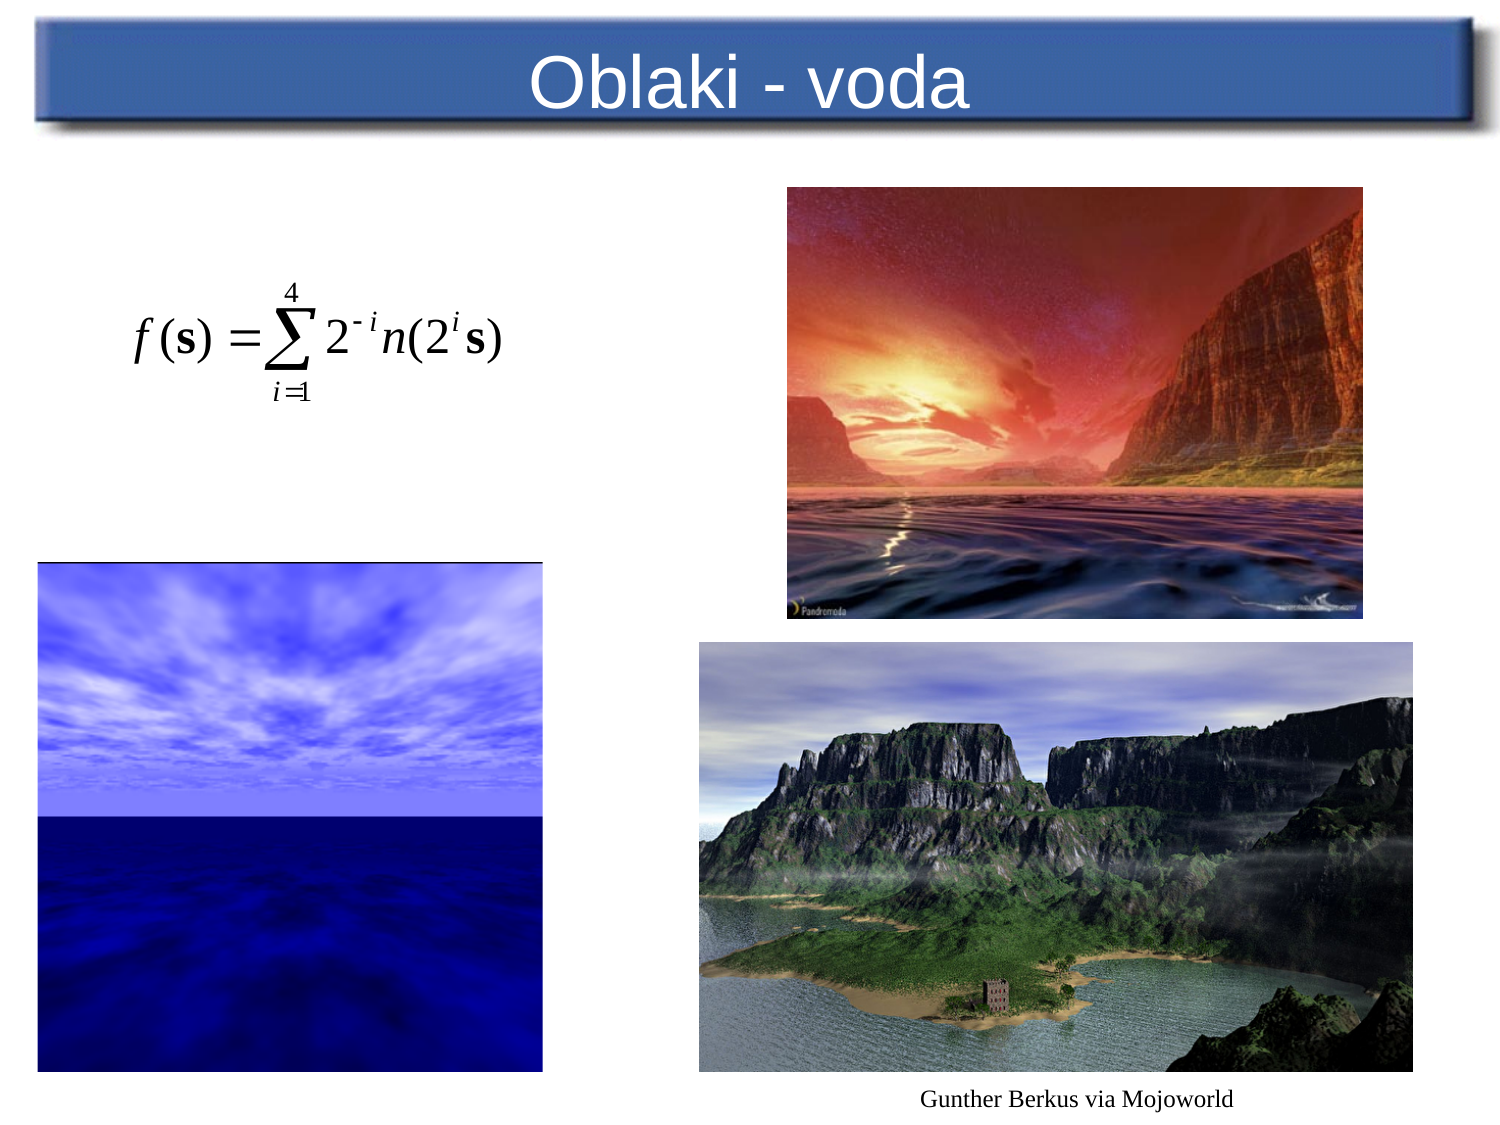

# Oblaki - voda
Gunther Berkus via Mojoworld